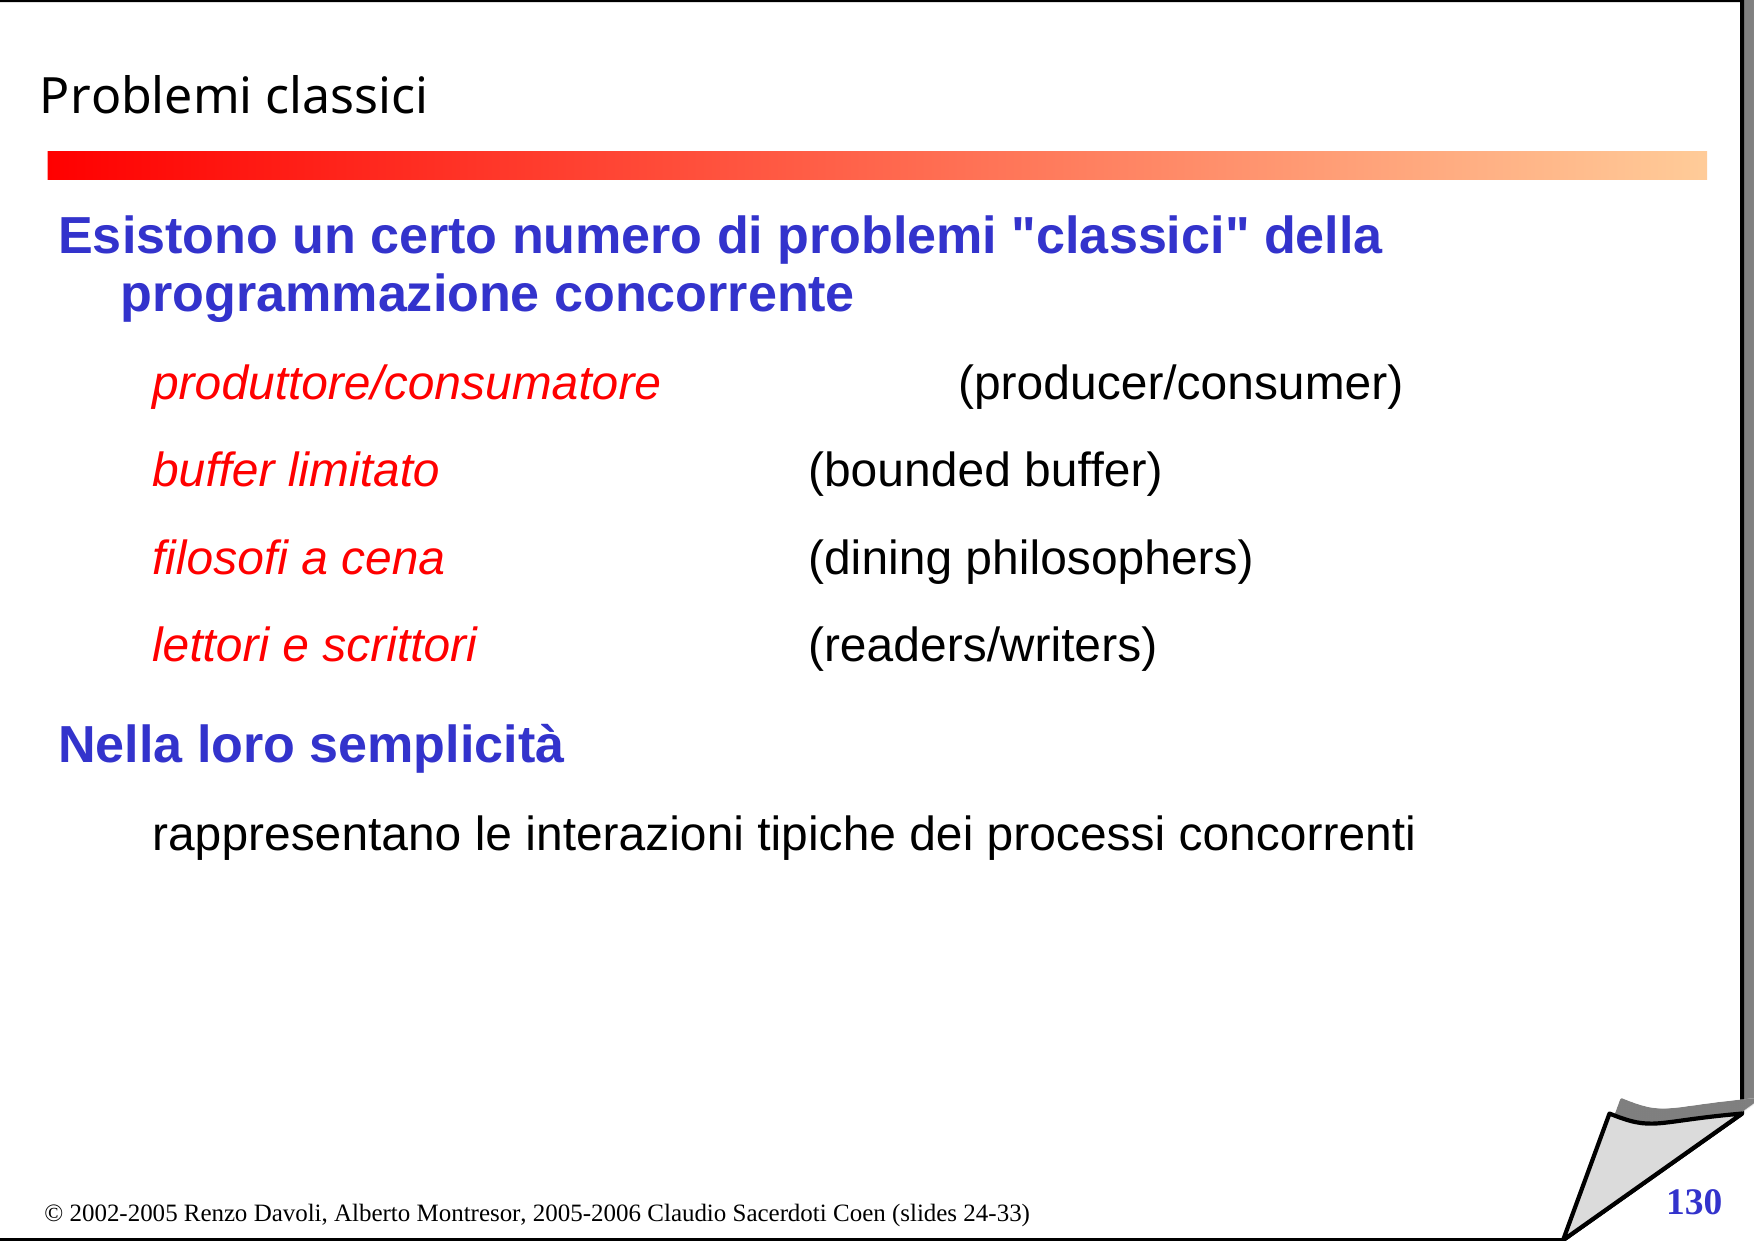

# Problemi classici
Esistono un certo numero di problemi "classici" della programmazione concorrente
produttore/consumatore 		(producer/consumer)
buffer limitato			(bounded buffer)
filosofi a cena			(dining philosophers)
lettori e scrittori			(readers/writers)
Nella loro semplicità
rappresentano le interazioni tipiche dei processi concorrenti